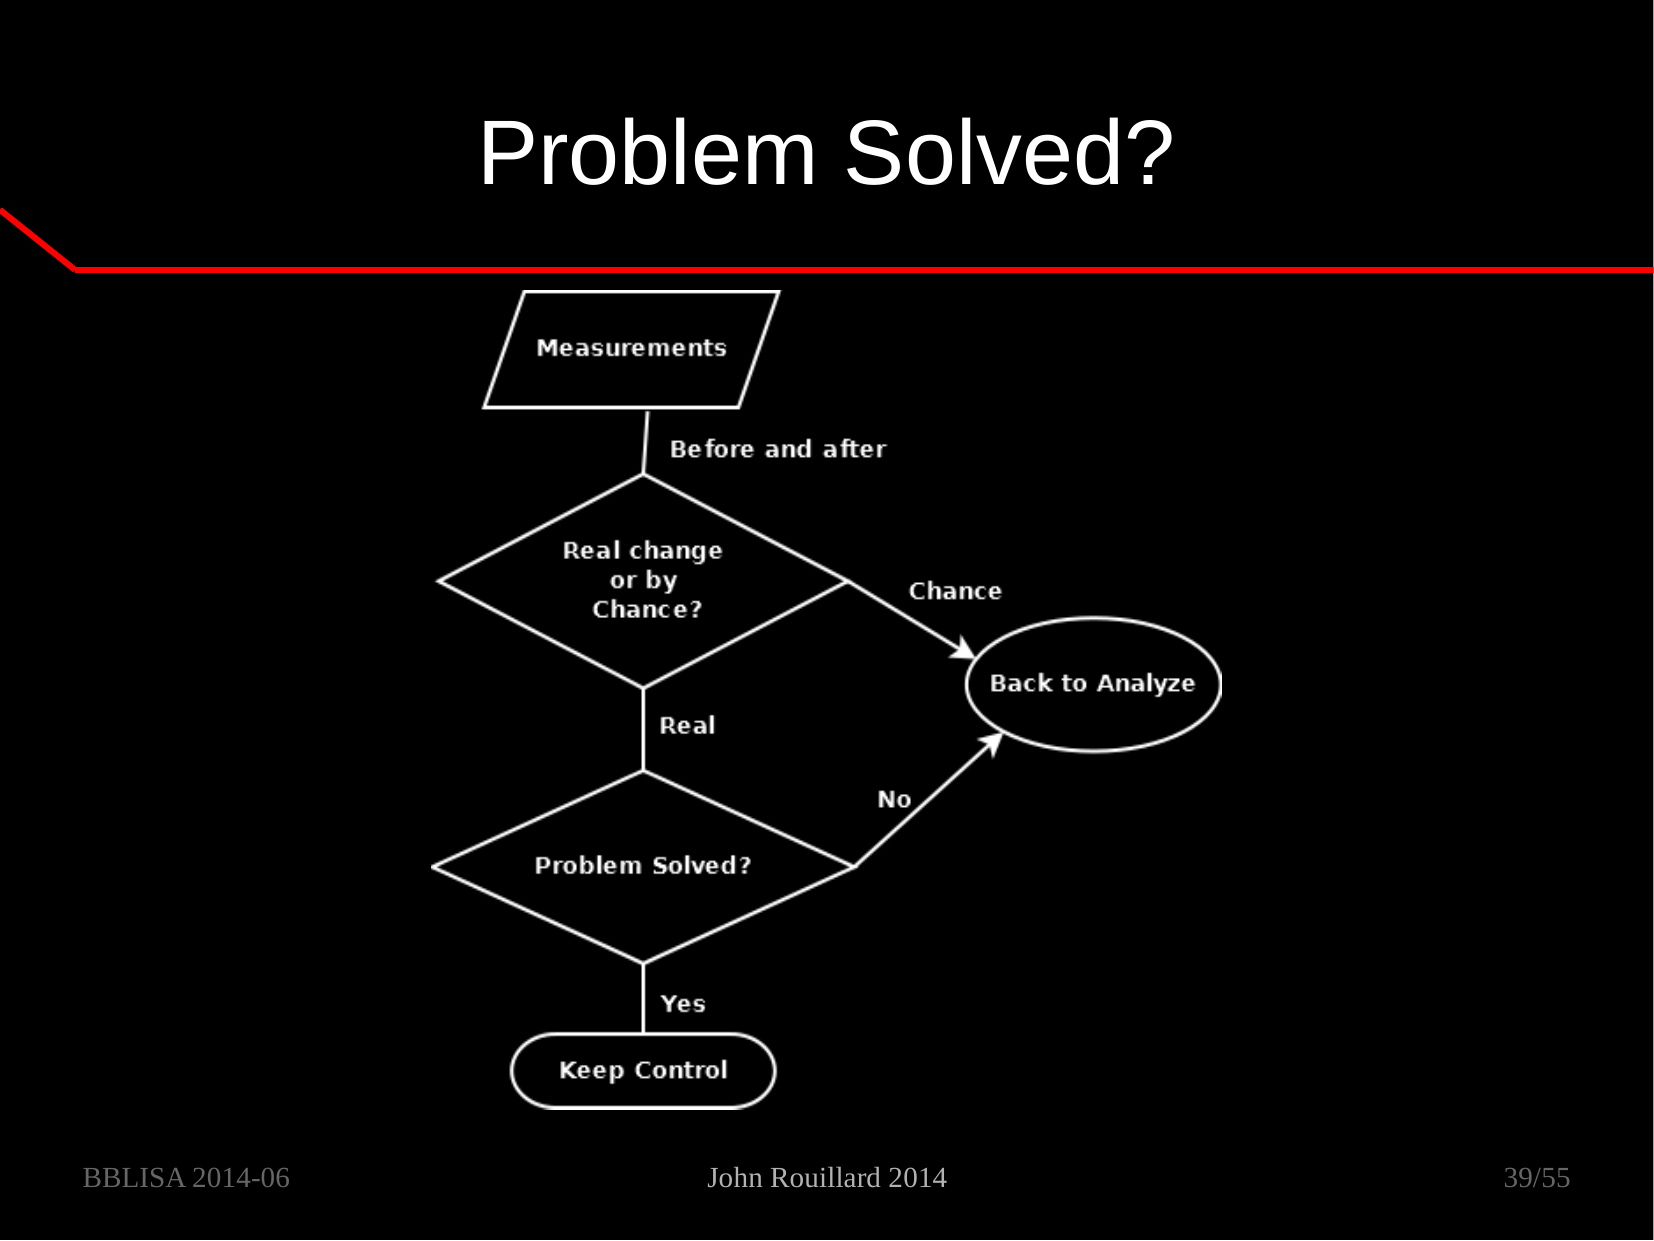

# Problem Solved?
BBLISA 2014-06
John Rouillard 2014
39